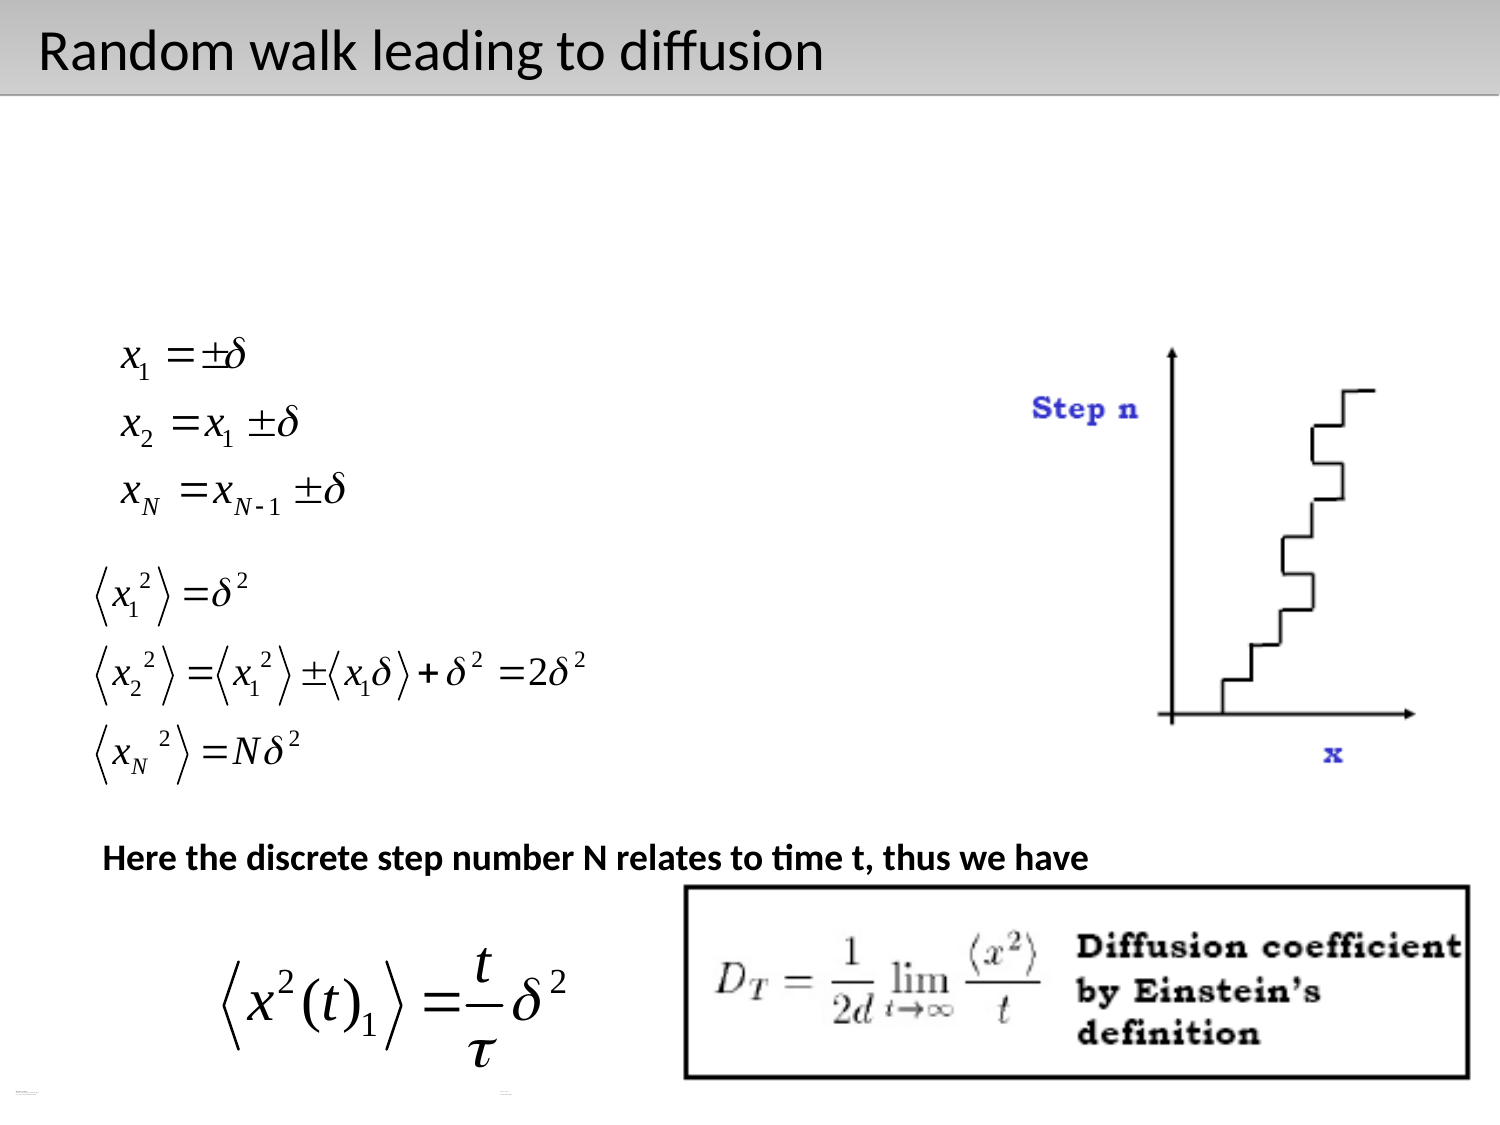

# Random walk leading to diffusion
Here the discrete step number N relates to time t, thus we have
Random walk in d = 1 dimension:
For simplicity, consider a random walk in 1D. Position after n steps xn,
x0 = 0, δ is constant, and jumps take place with an interval of τ .
Clearly < xn > = 0 for all n .
 The second moments, however, yield